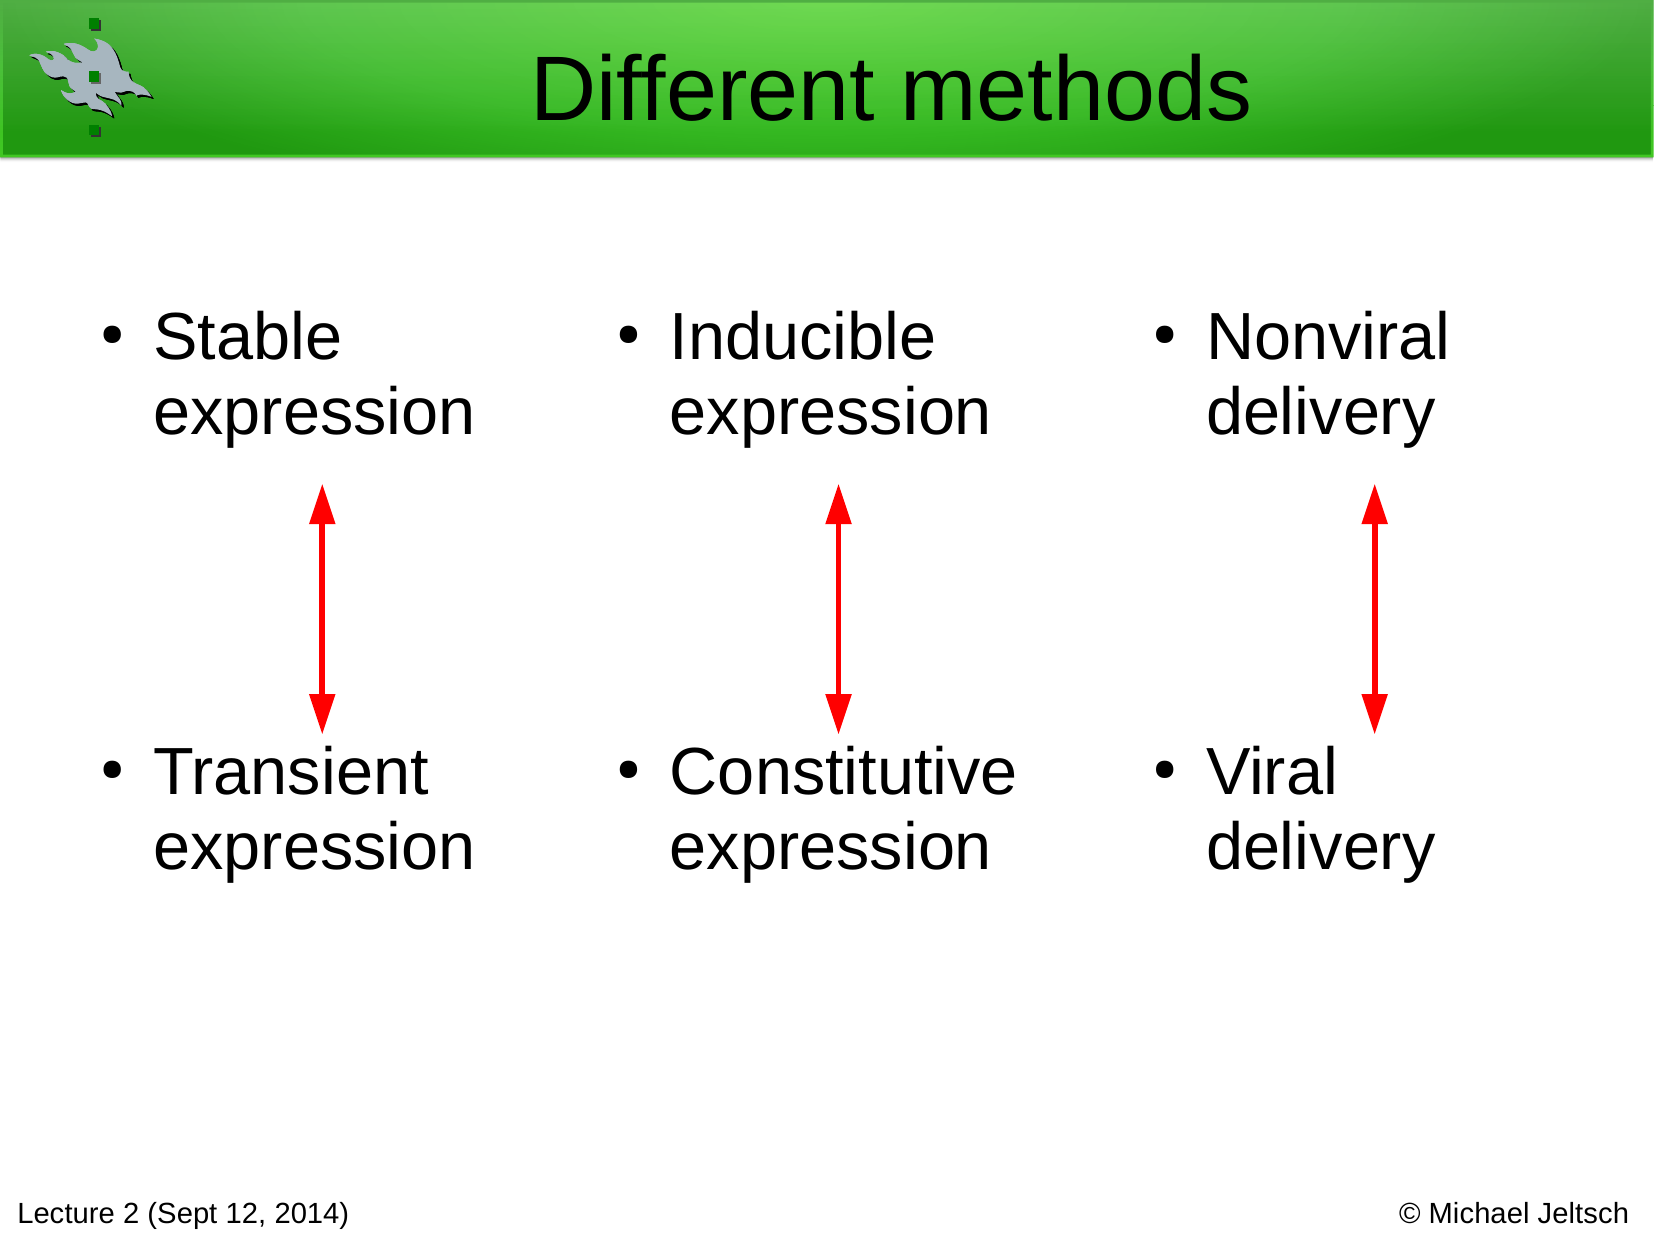

# Different methods
Stable expression
Inducible expression
Nonviral
delivery
Transient expression
Constitutive expression
Viral
delivery